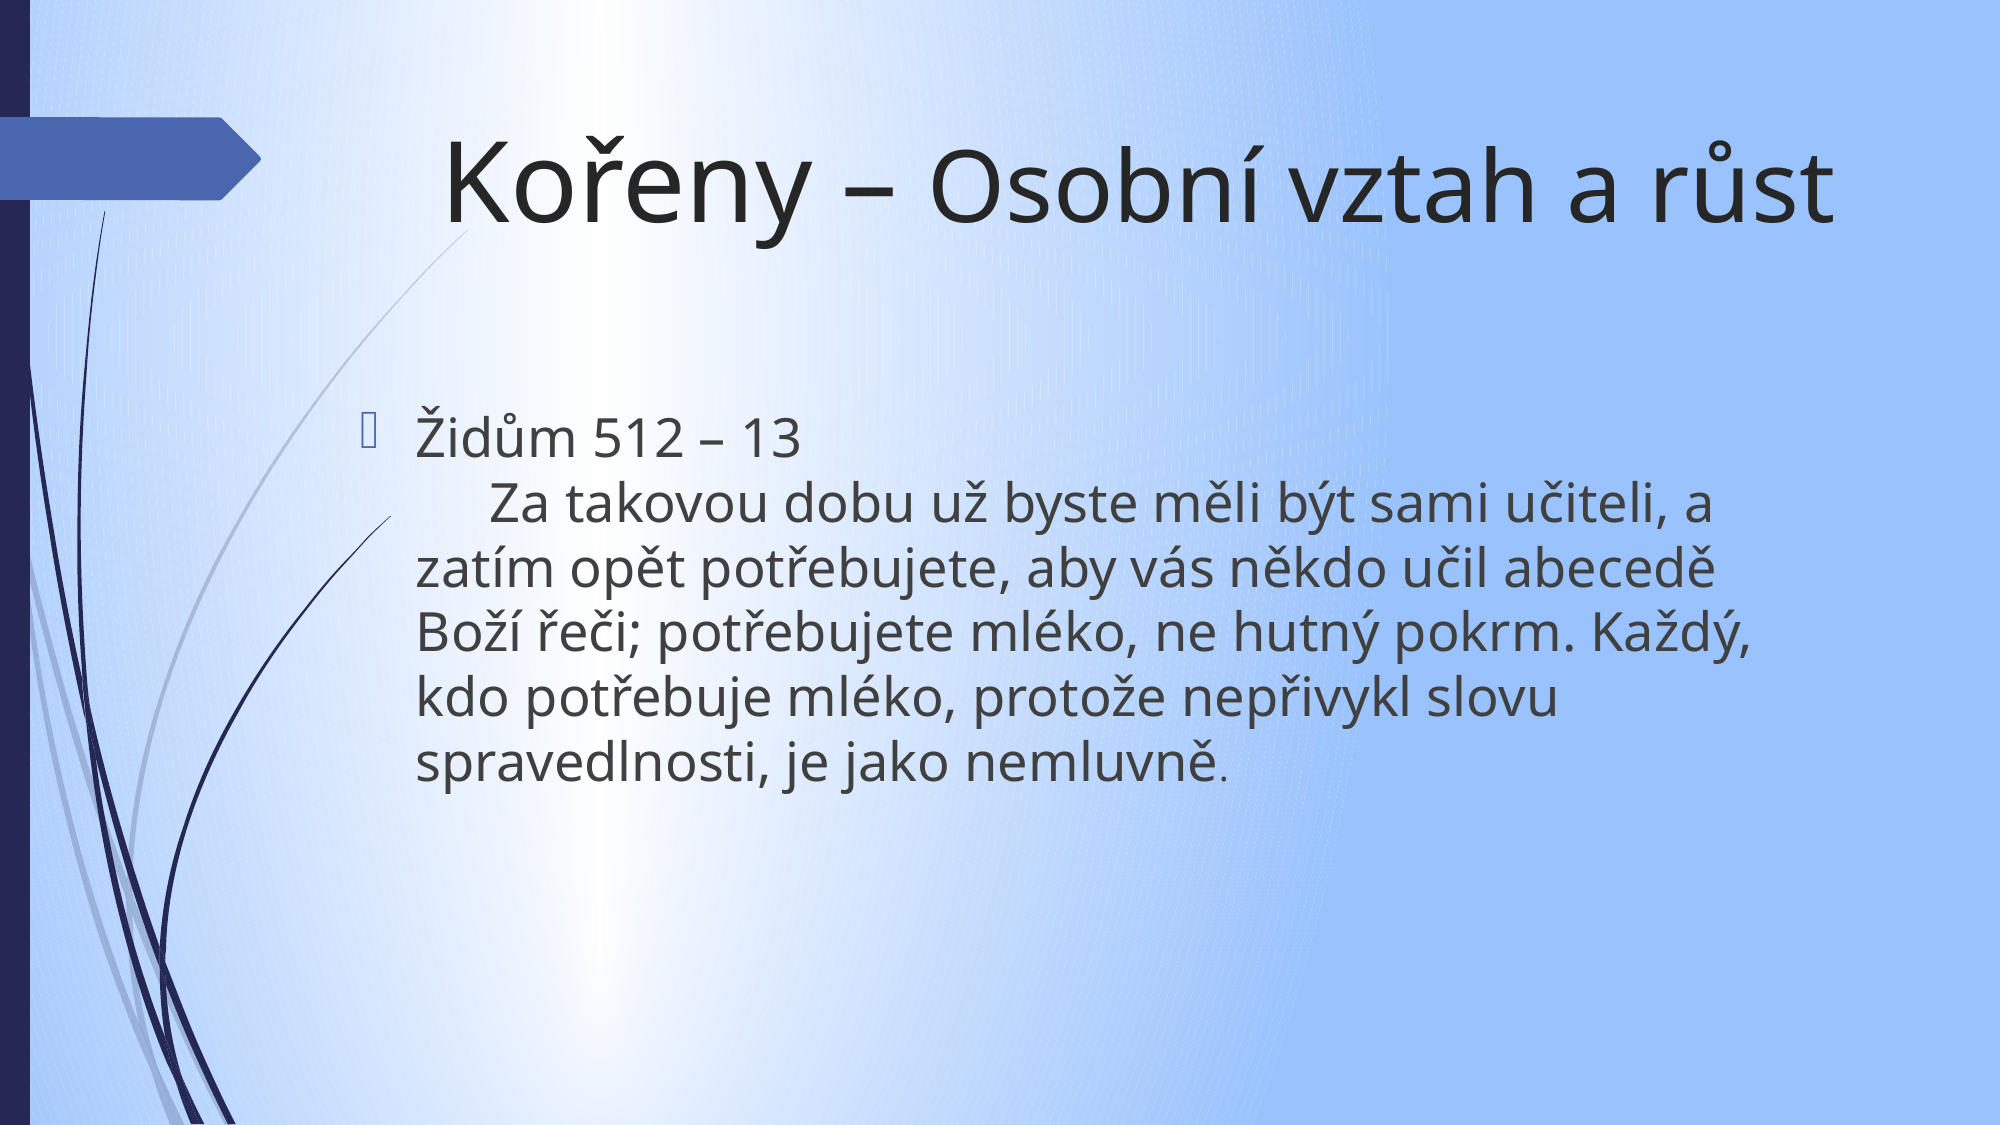

# Kořeny – Osobní vztah a růst
Židům 512 – 13
	Za takovou dobu už byste měli být sami učiteli, a zatím opět potřebujete, aby vás někdo učil abecedě Boží řeči; potřebujete mléko, ne hutný pokrm. Každý, kdo potřebuje mléko, protože nepřivykl slovu spravedlnosti, je jako nemluvně.